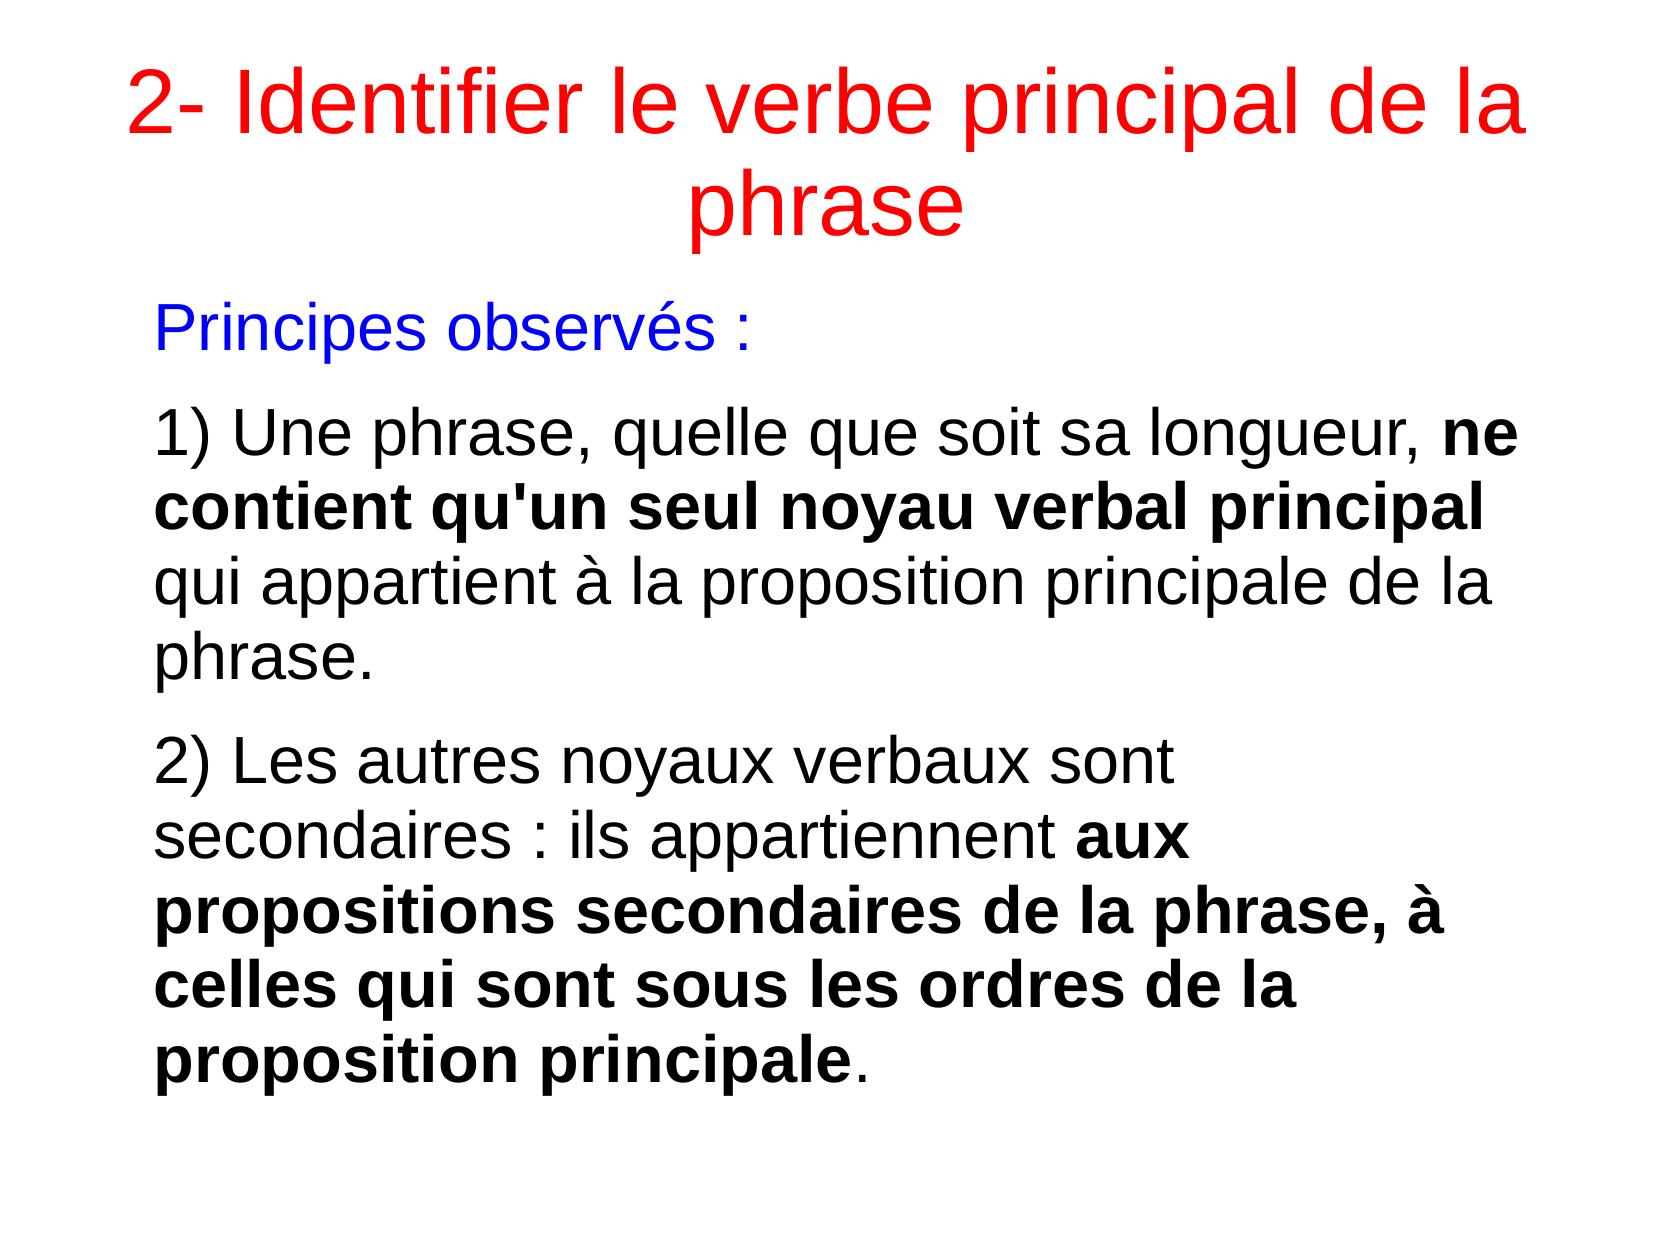

# 2- Identifier le verbe principal de la phrase
Principes observés :
1) Une phrase, quelle que soit sa longueur, ne contient qu'un seul noyau verbal principal qui appartient à la proposition principale de la phrase.
2) Les autres noyaux verbaux sont secondaires : ils appartiennent aux propositions secondaires de la phrase, à celles qui sont sous les ordres de la proposition principale.